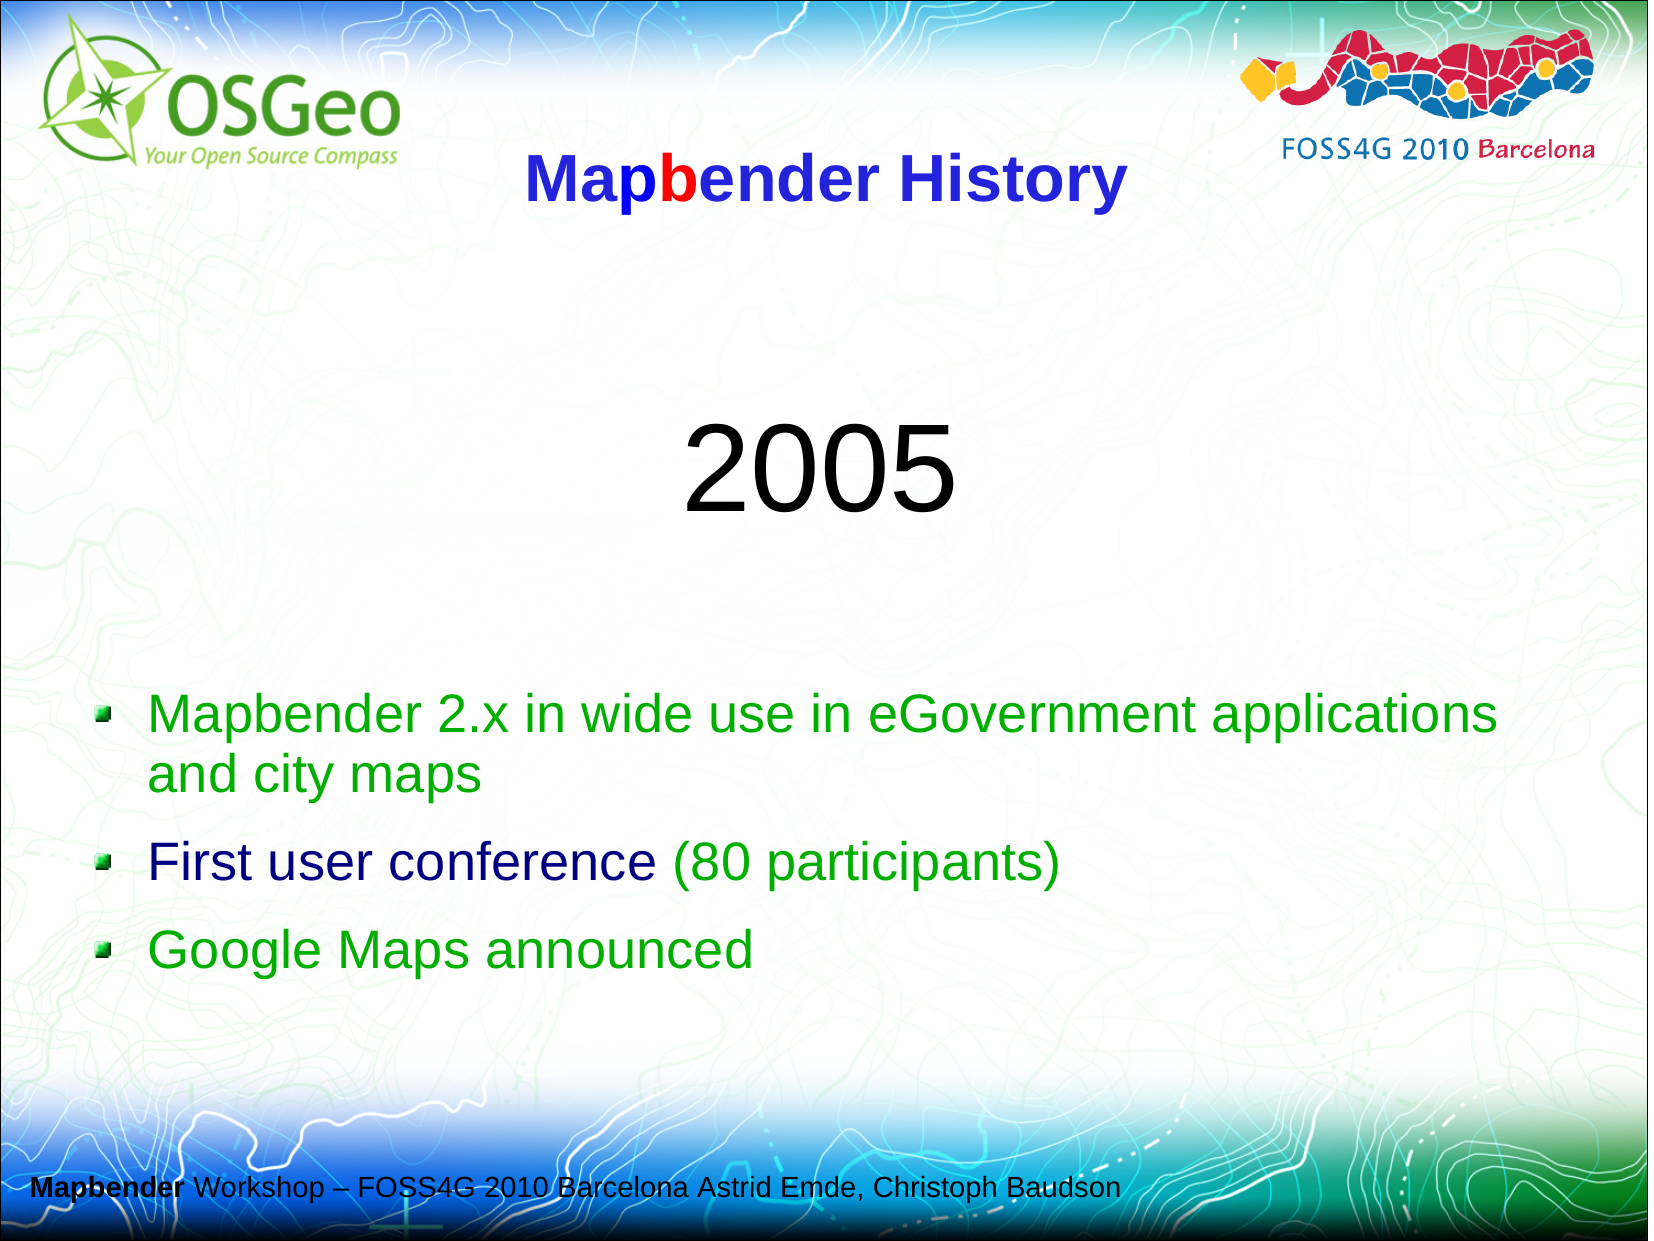

# Mapbender History
2005
Mapbender 2.x in wide use in eGovernment applications and city maps
First user conference (80 participants)
Google Maps announced